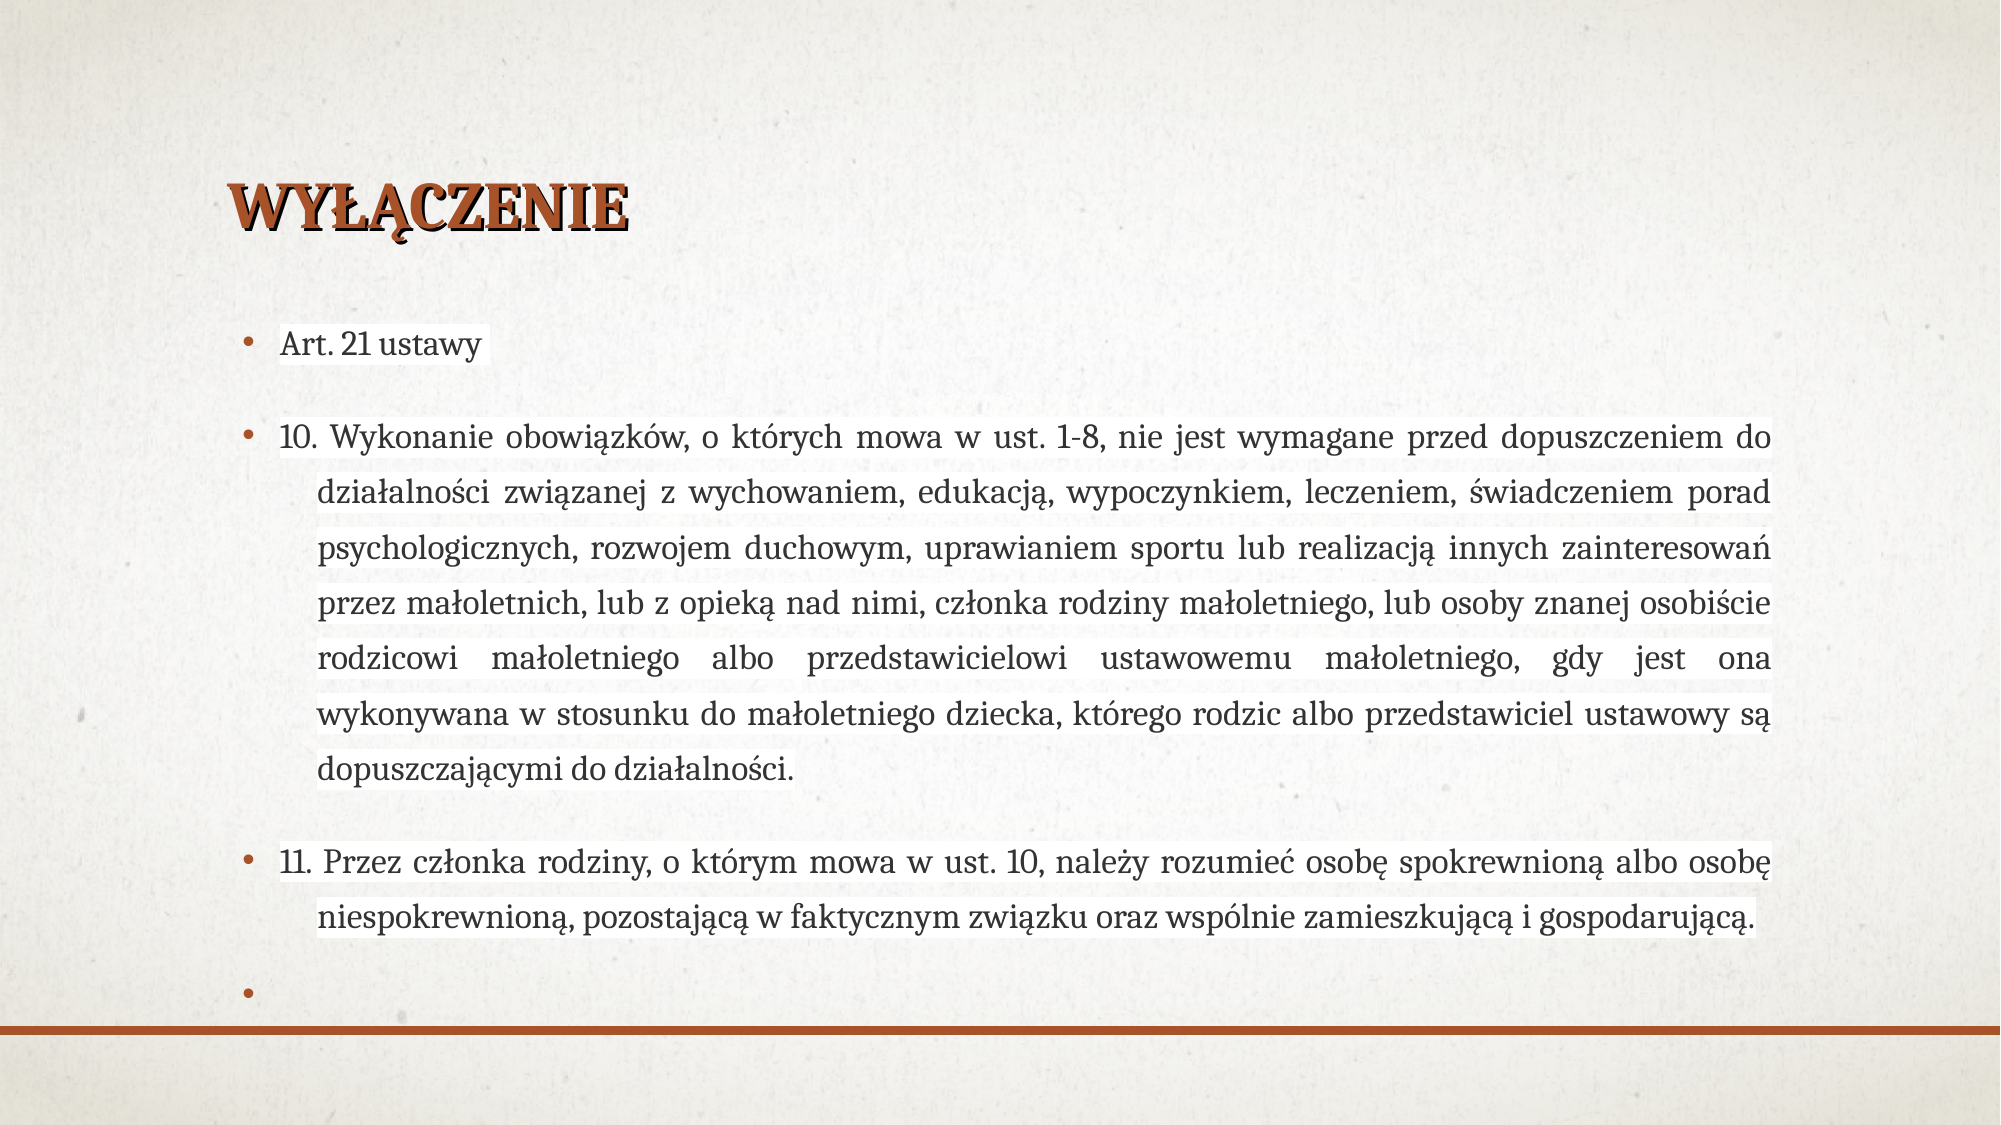

# Wyłączenie
Art. 21 ustawy
10. Wykonanie obowiązków, o których mowa w ust. 1-8, nie jest wymagane przed dopuszczeniem do działalności związanej z wychowaniem, edukacją, wypoczynkiem, leczeniem, świadczeniem porad psychologicznych, rozwojem duchowym, uprawianiem sportu lub realizacją innych zainteresowań przez małoletnich, lub z opieką nad nimi, członka rodziny małoletniego, lub osoby znanej osobiście rodzicowi małoletniego albo przedstawicielowi ustawowemu małoletniego, gdy jest ona wykonywana w stosunku do małoletniego dziecka, którego rodzic albo przedstawiciel ustawowy są dopuszczającymi do działalności.
11. Przez członka rodziny, o którym mowa w ust. 10, należy rozumieć osobę spokrewnioną albo osobę niespokrewnioną, pozostającą w faktycznym związku oraz wspólnie zamieszkującą i gospodarującą.